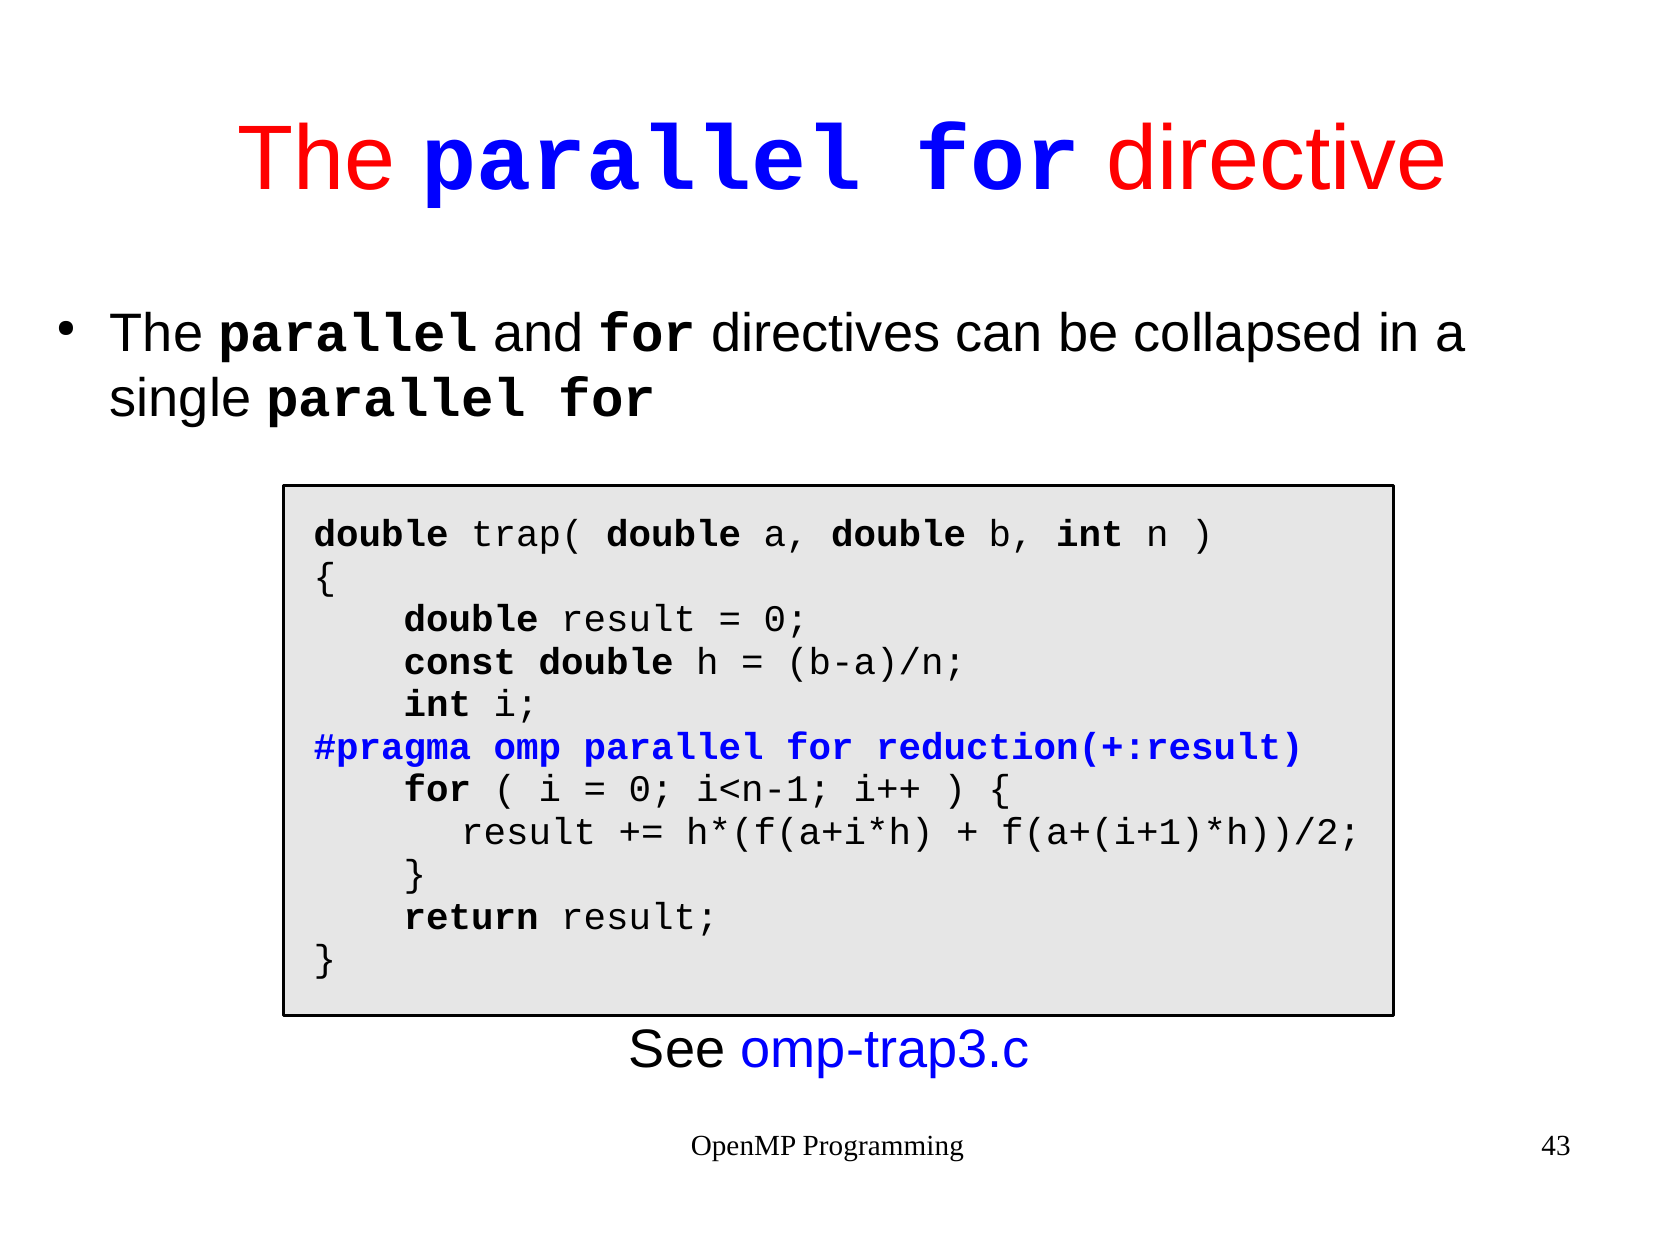

# The parallel for directive
The parallel and for directives can be collapsed in a single parallel for
double trap( double a, double b, int n )
{
 double result = 0;
 const double h = (b-a)/n;
 int i;
#pragma omp parallel for reduction(+:result)
 for ( i = 0; i<n-1; i++ ) {
		result += h*(f(a+i*h) + f(a+(i+1)*h))/2;
 }
 return result;
}
See omp-trap3.c
OpenMP Programming
43